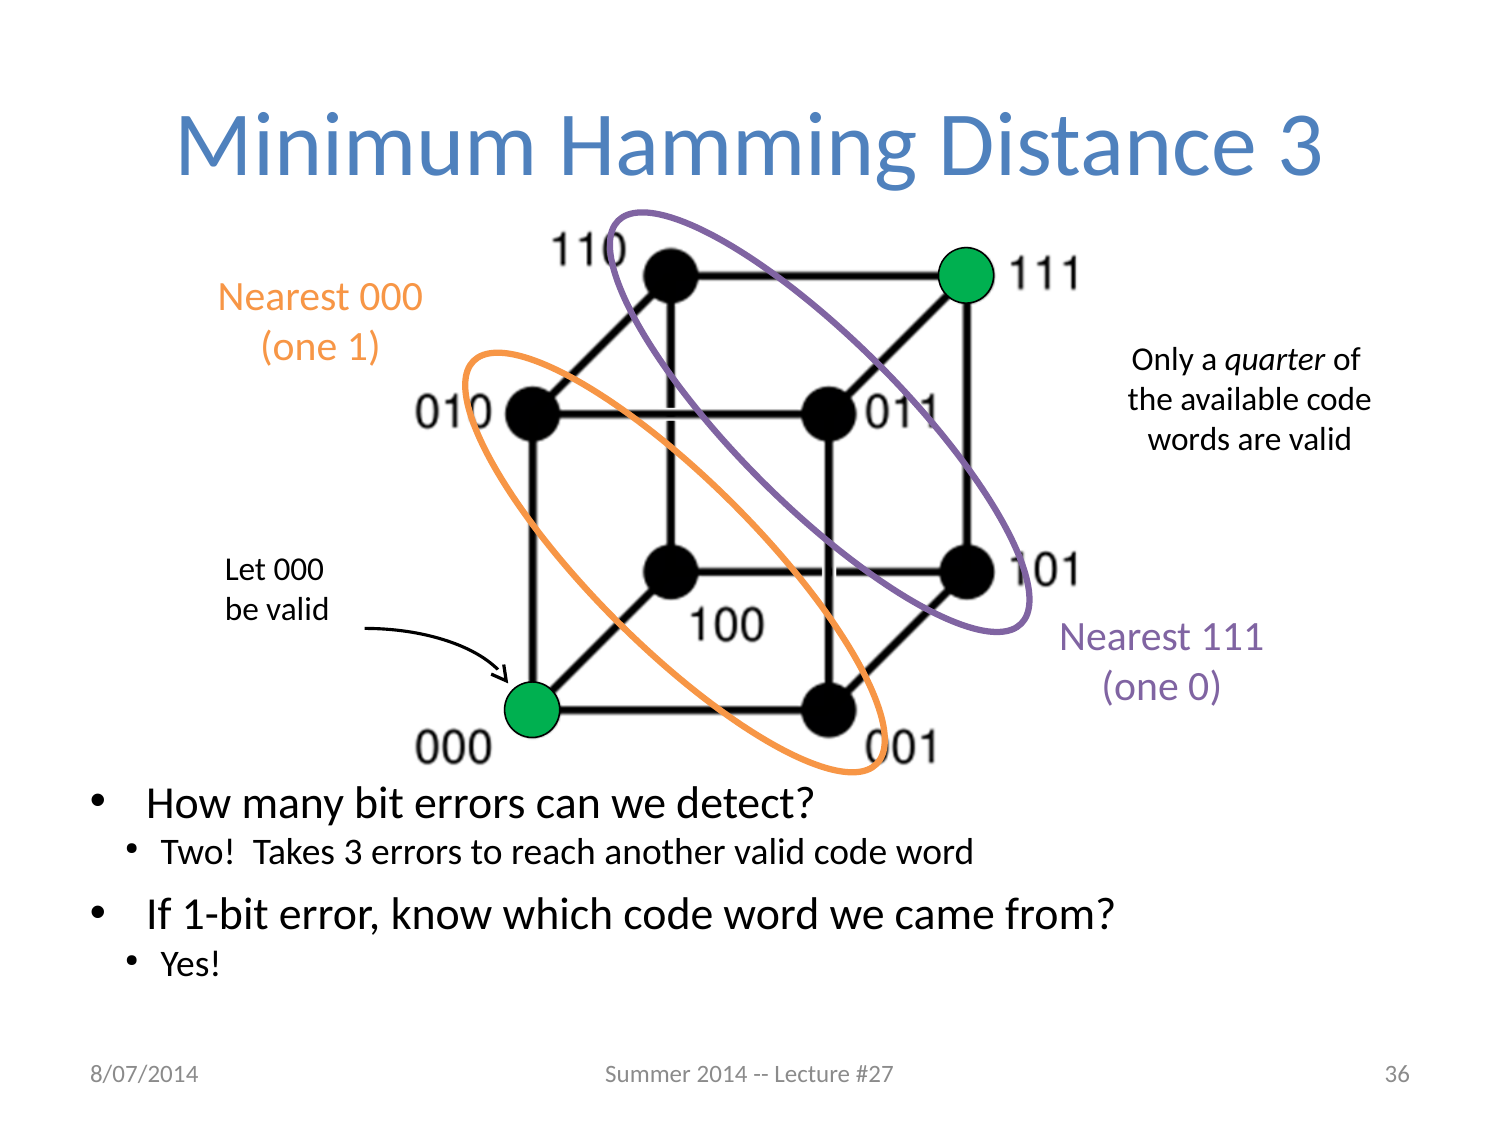

# Minimum Hamming Distance 3
Nearest 111
(one 0)
Nearest 000
(one 1)
Only a quarter of
the available code
words are valid
Let 000 be valid
How many bit errors can we detect?
Two! Takes 3 errors to reach another valid code word
If 1-bit error, know which code word we came from?
Yes!
8/07/2014
Summer 2014 -- Lecture #27